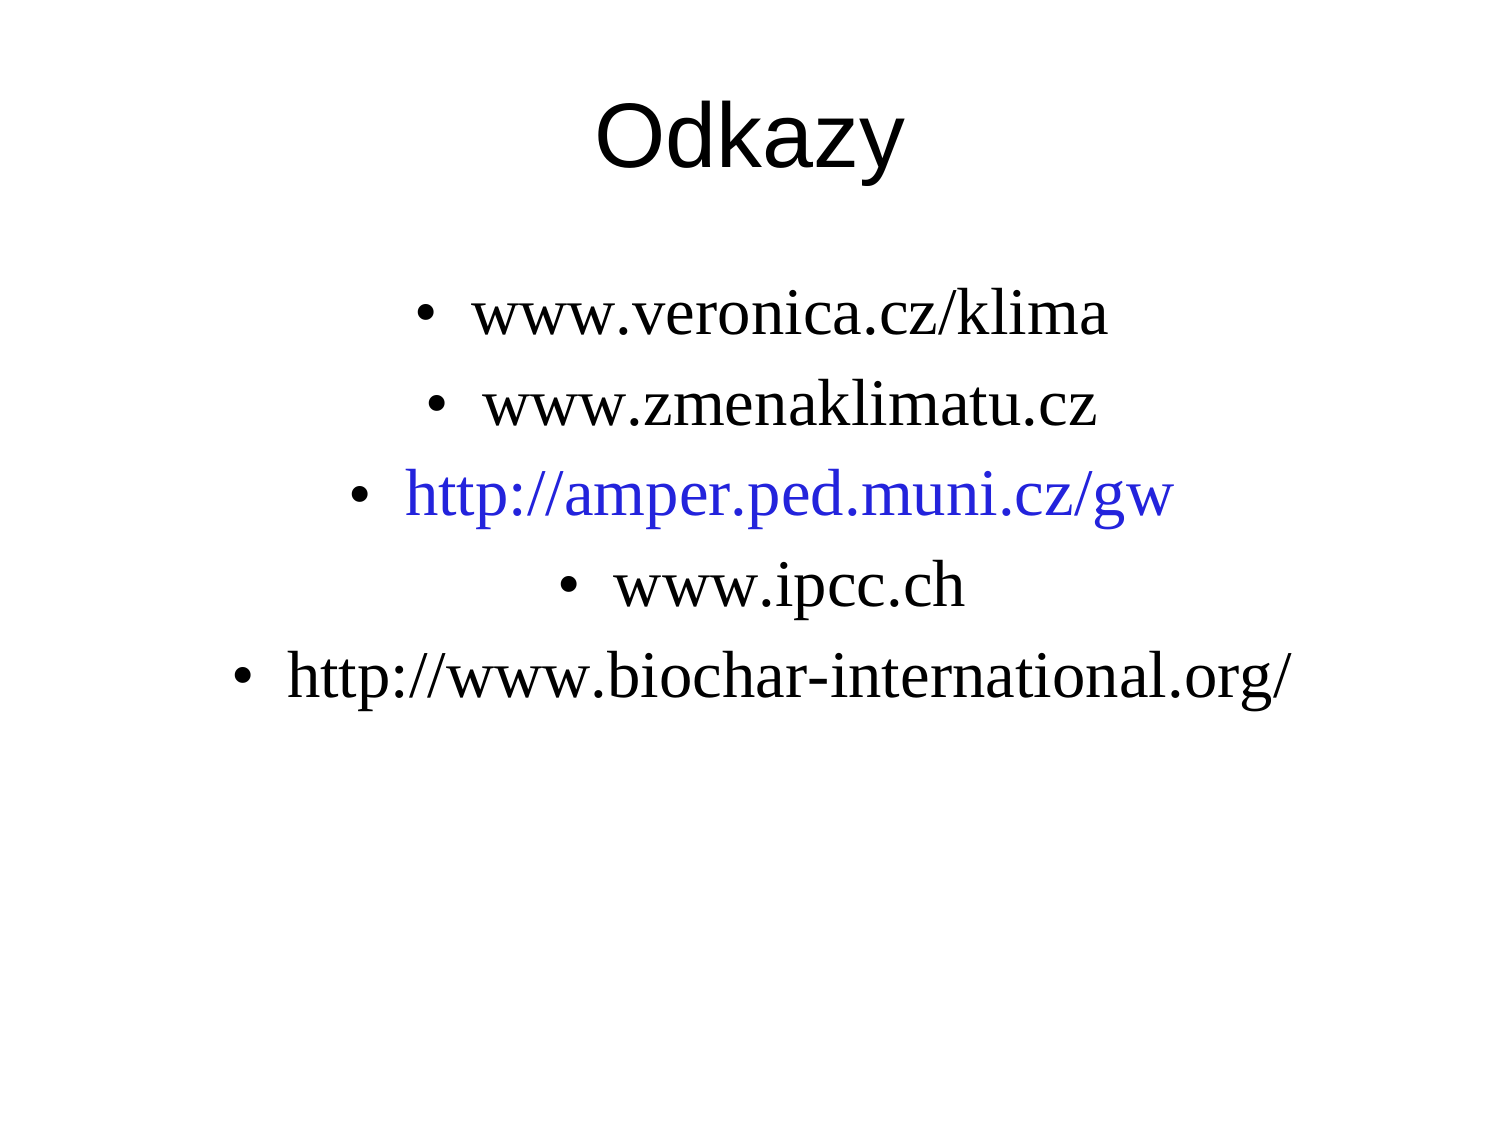

# Odkazy
www.veronica.cz/klima
www.zmenaklimatu.cz
http://amper.ped.muni.cz/gw
www.ipcc.ch
http://www.biochar-international.org/